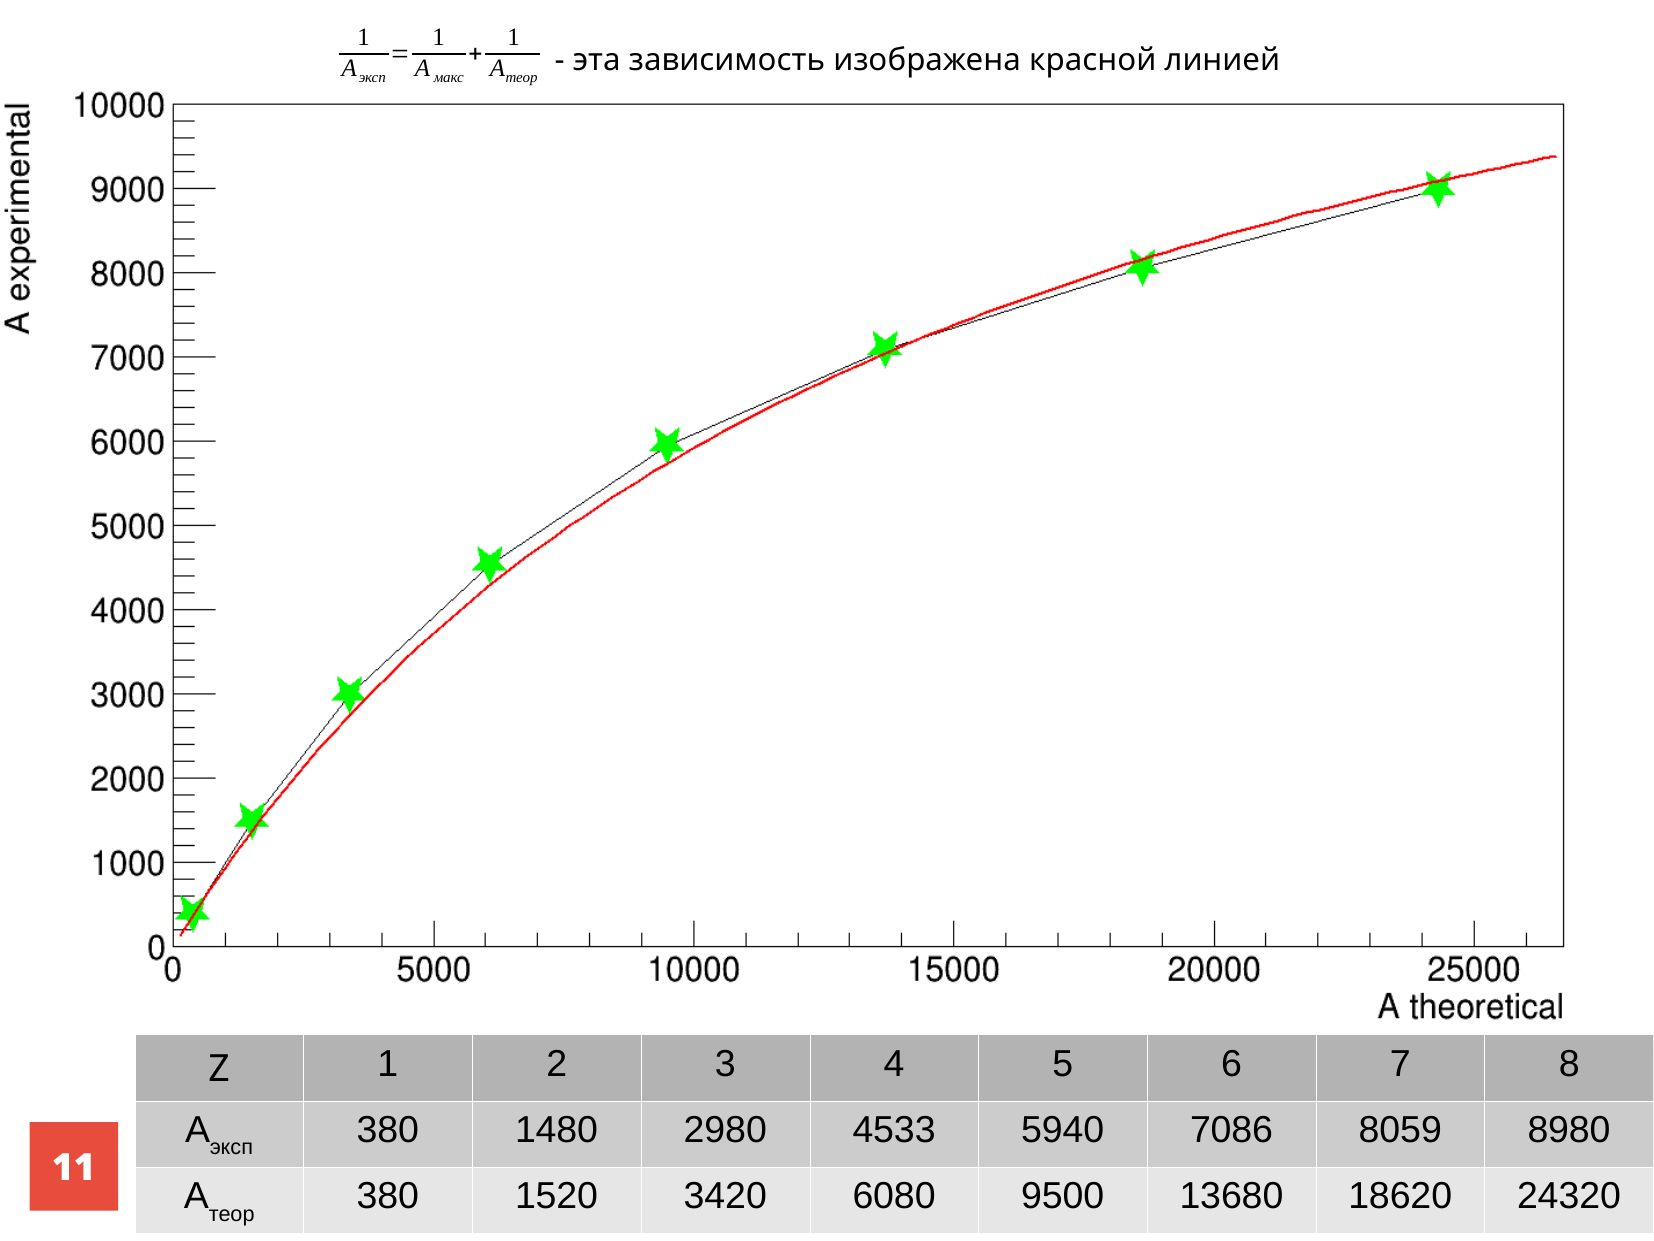

- эта зависимость изображена красной линией
# Функция насыщения
| Z | 1 | 2 | 3 | 4 | 5 | 6 | 7 | 8 |
| --- | --- | --- | --- | --- | --- | --- | --- | --- |
| Аэксп | 380 | 1480 | 2980 | 4533 | 5940 | 7086 | 8059 | 8980 |
| Атеор | 380 | 1520 | 3420 | 6080 | 9500 | 13680 | 18620 | 24320 |
С помощью пакета ROOT получено значение Амакс=14510 ;
Зелёными звёздами отвечены значения Аэксп при данном Атеор
11